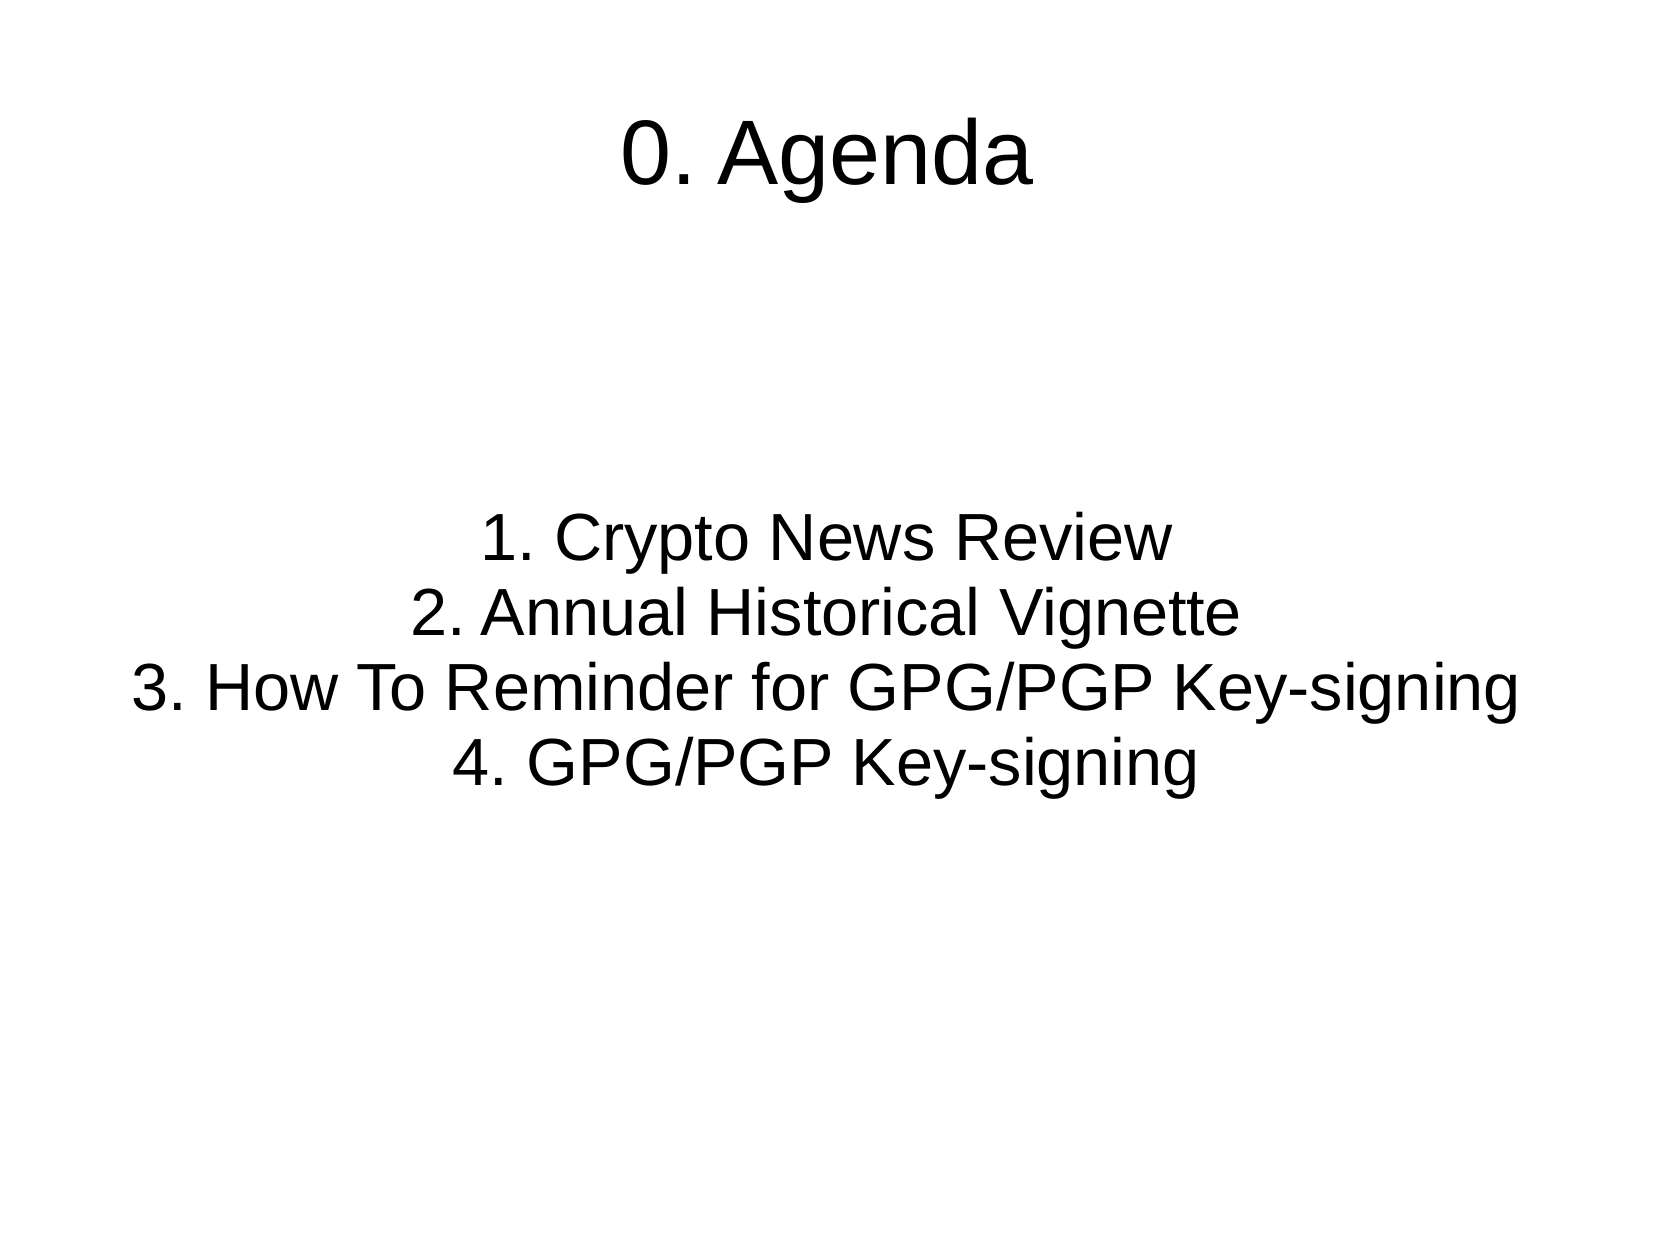

# 0. Agenda
1. Crypto News Review
2. Annual Historical Vignette
3. How To Reminder for GPG/PGP Key-signing
4. GPG/PGP Key-signing